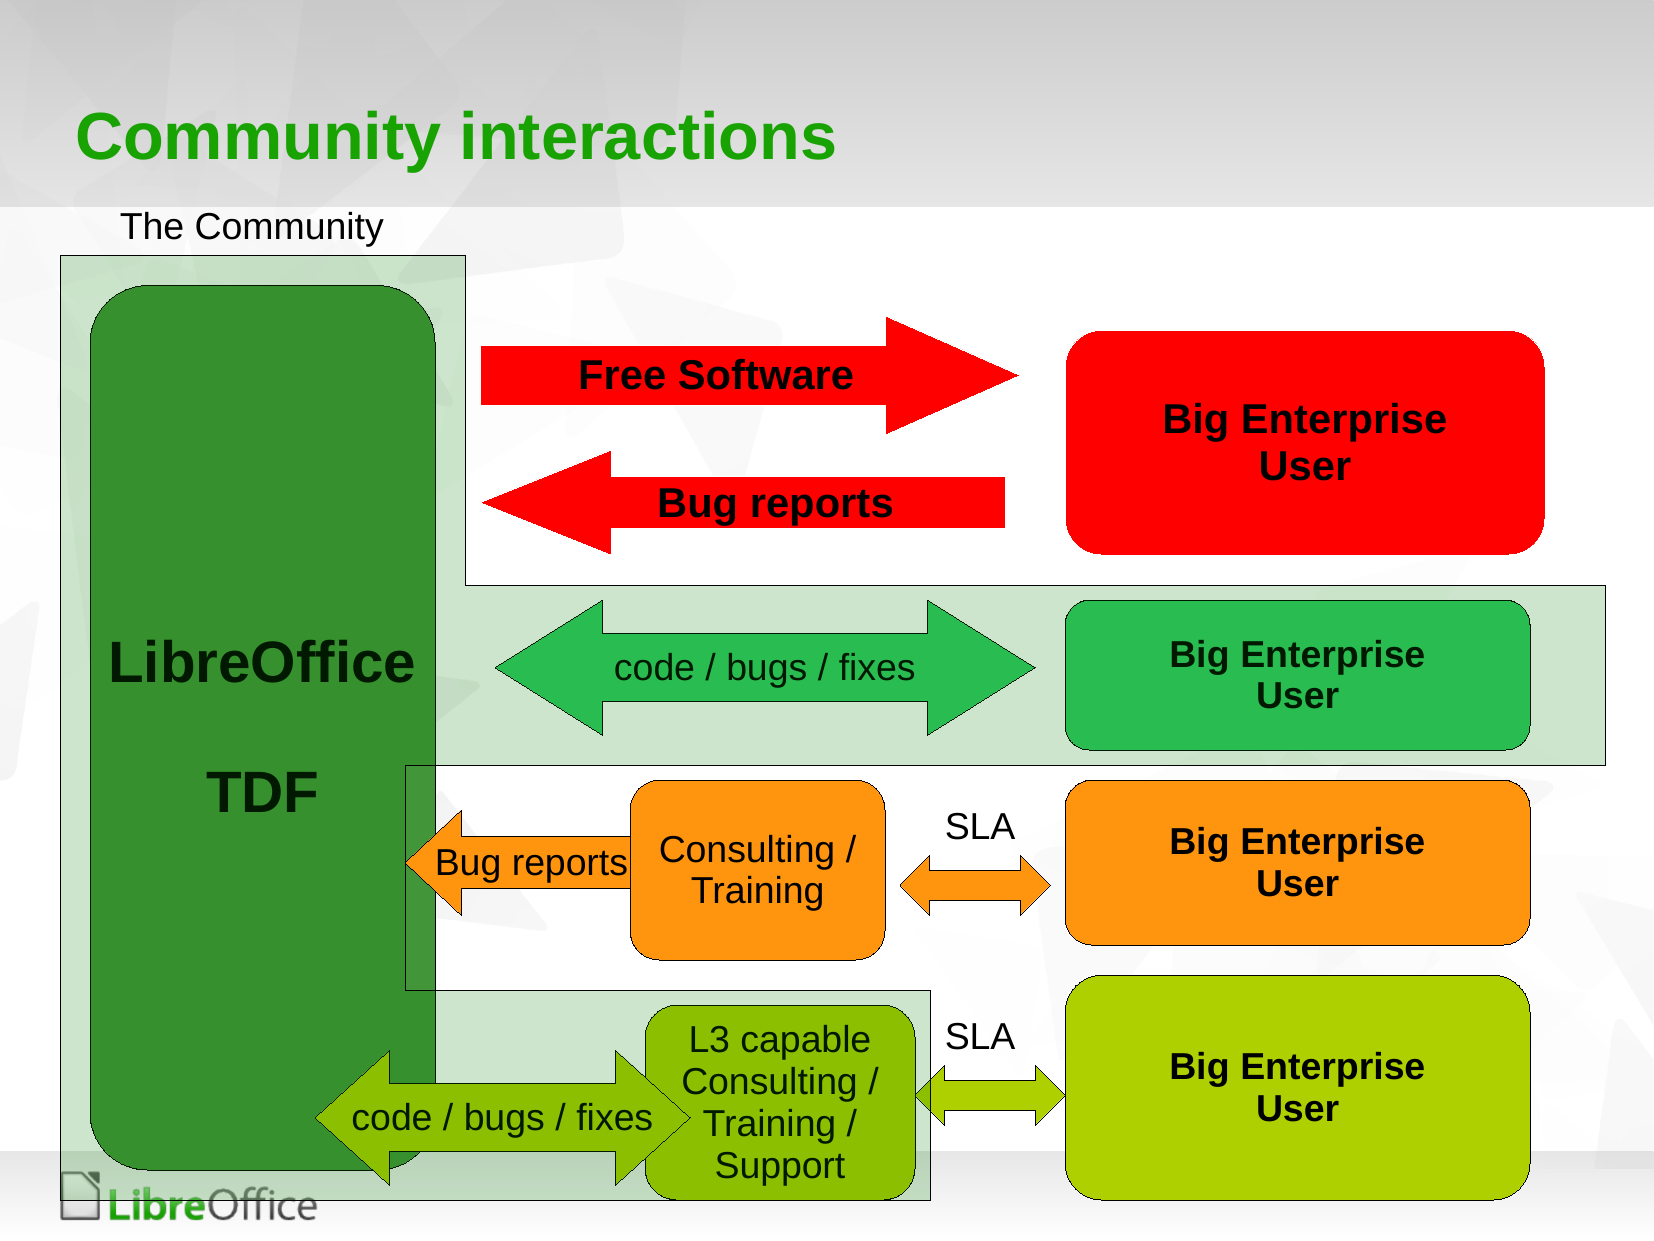

# Community interactions
The Community
LibreOffice
TDF
Free Software
Big Enterprise
User
Bug reports
code / bugs / fixes
Big Enterprise
User
Consulting /
Training
Big Enterprise
User
SLA
Bug reports
Big Enterprise
User
L3 capable
Consulting /
Training /
Support
SLA
code / bugs / fixes